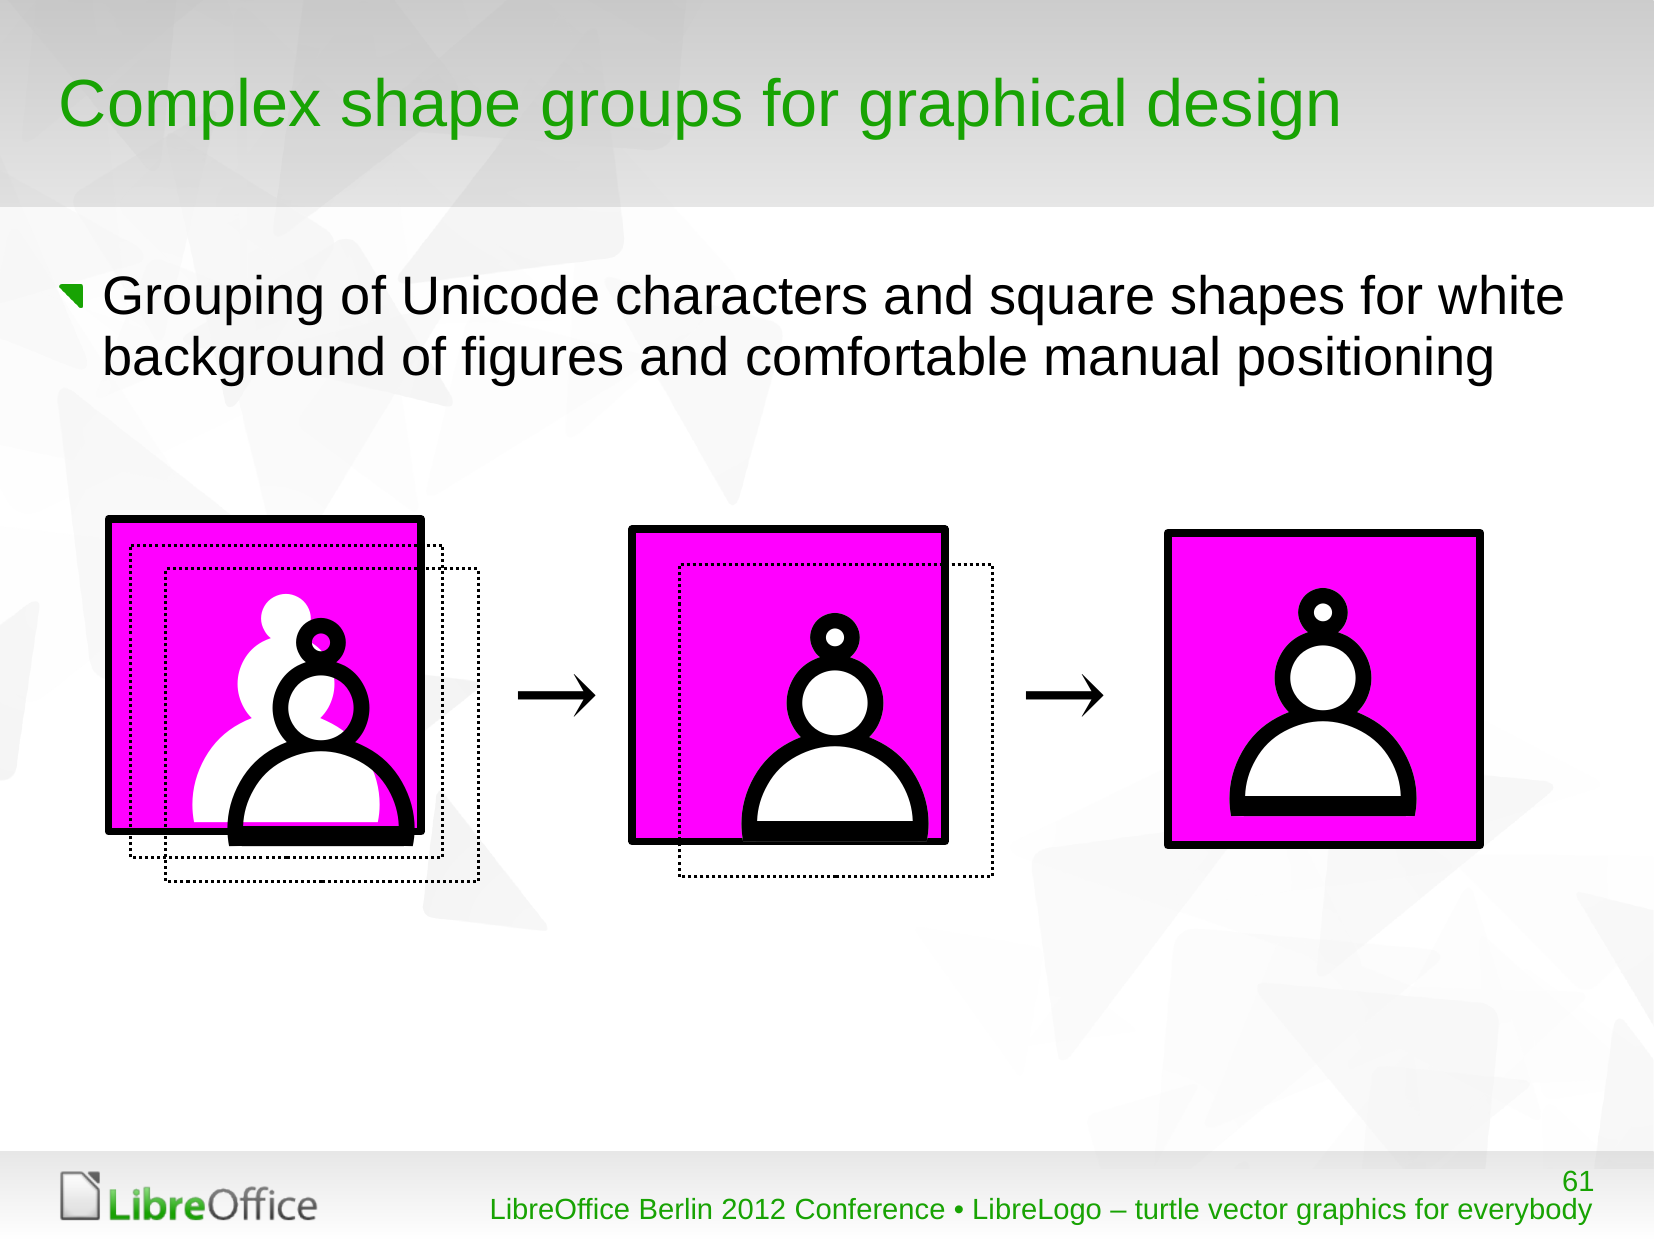

# Complex shape groups for graphical design
Grouping of Unicode characters and square shapes for white background of figures and comfortable manual positioning
→
→
♟
♙
♟
♟
♙
♙
61
LibreOffice Berlin 2012 Conference • LibreLogo – turtle vector graphics for everybody